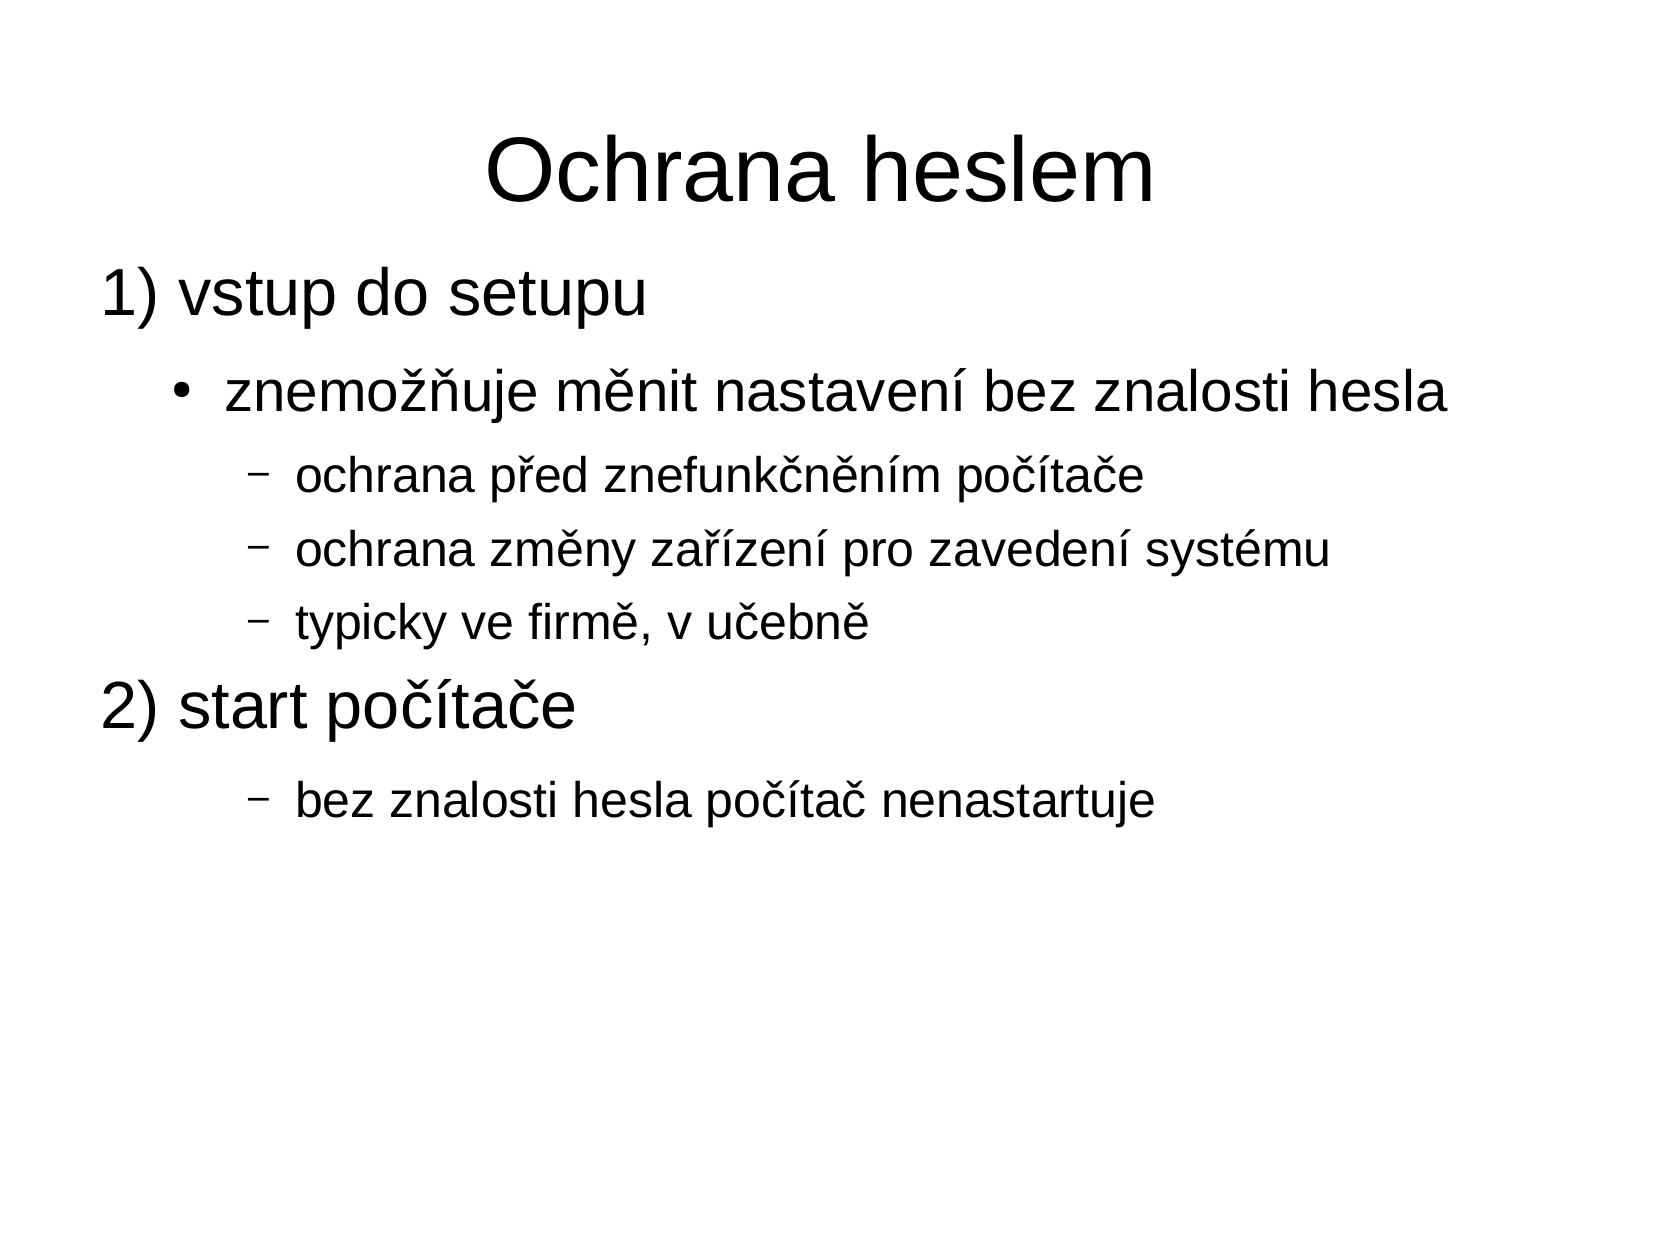

# Ochrana heslem
 vstup do setupu
znemožňuje měnit nastavení bez znalosti hesla
ochrana před znefunkčněním počítače
ochrana změny zařízení pro zavedení systému
typicky ve firmě, v učebně
 start počítače
bez znalosti hesla počítač nenastartuje